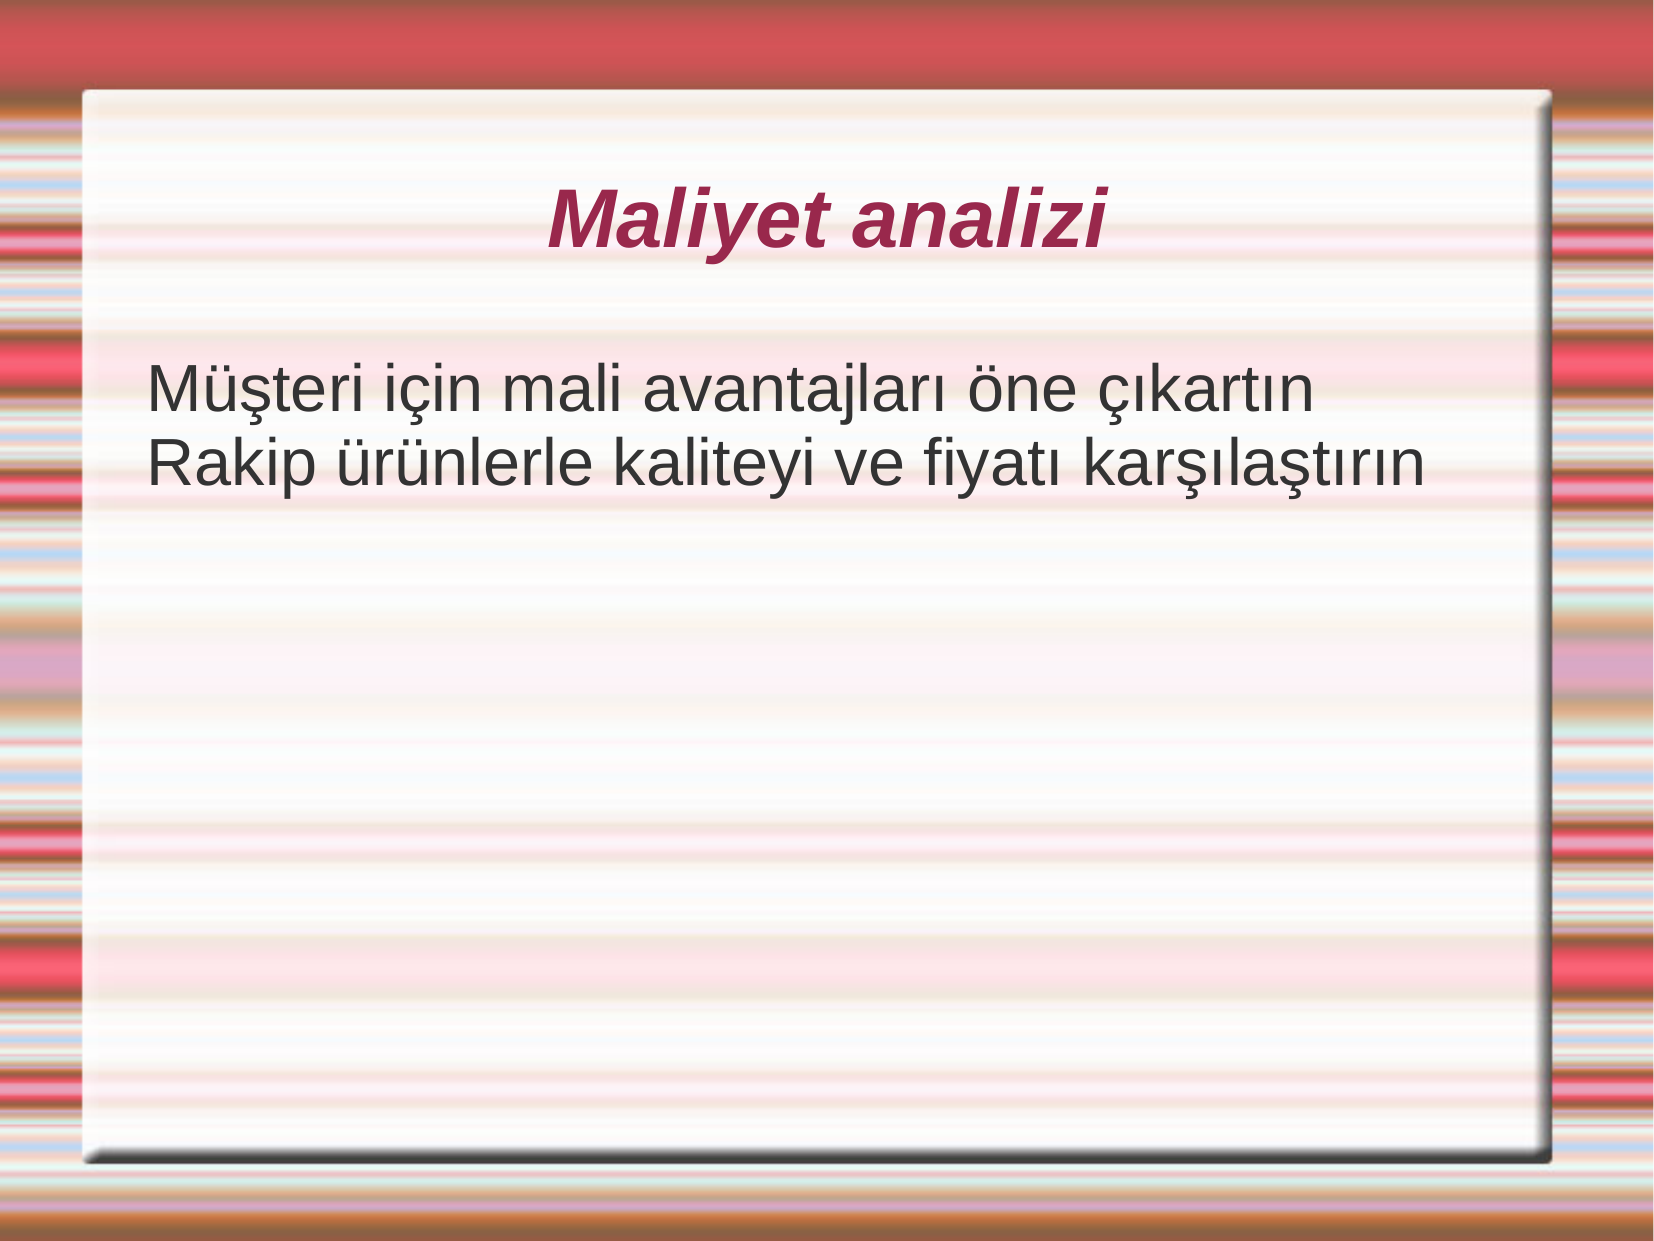

# Maliyet analizi
Müşteri için mali avantajları öne çıkartın
Rakip ürünlerle kaliteyi ve fiyatı karşılaştırın